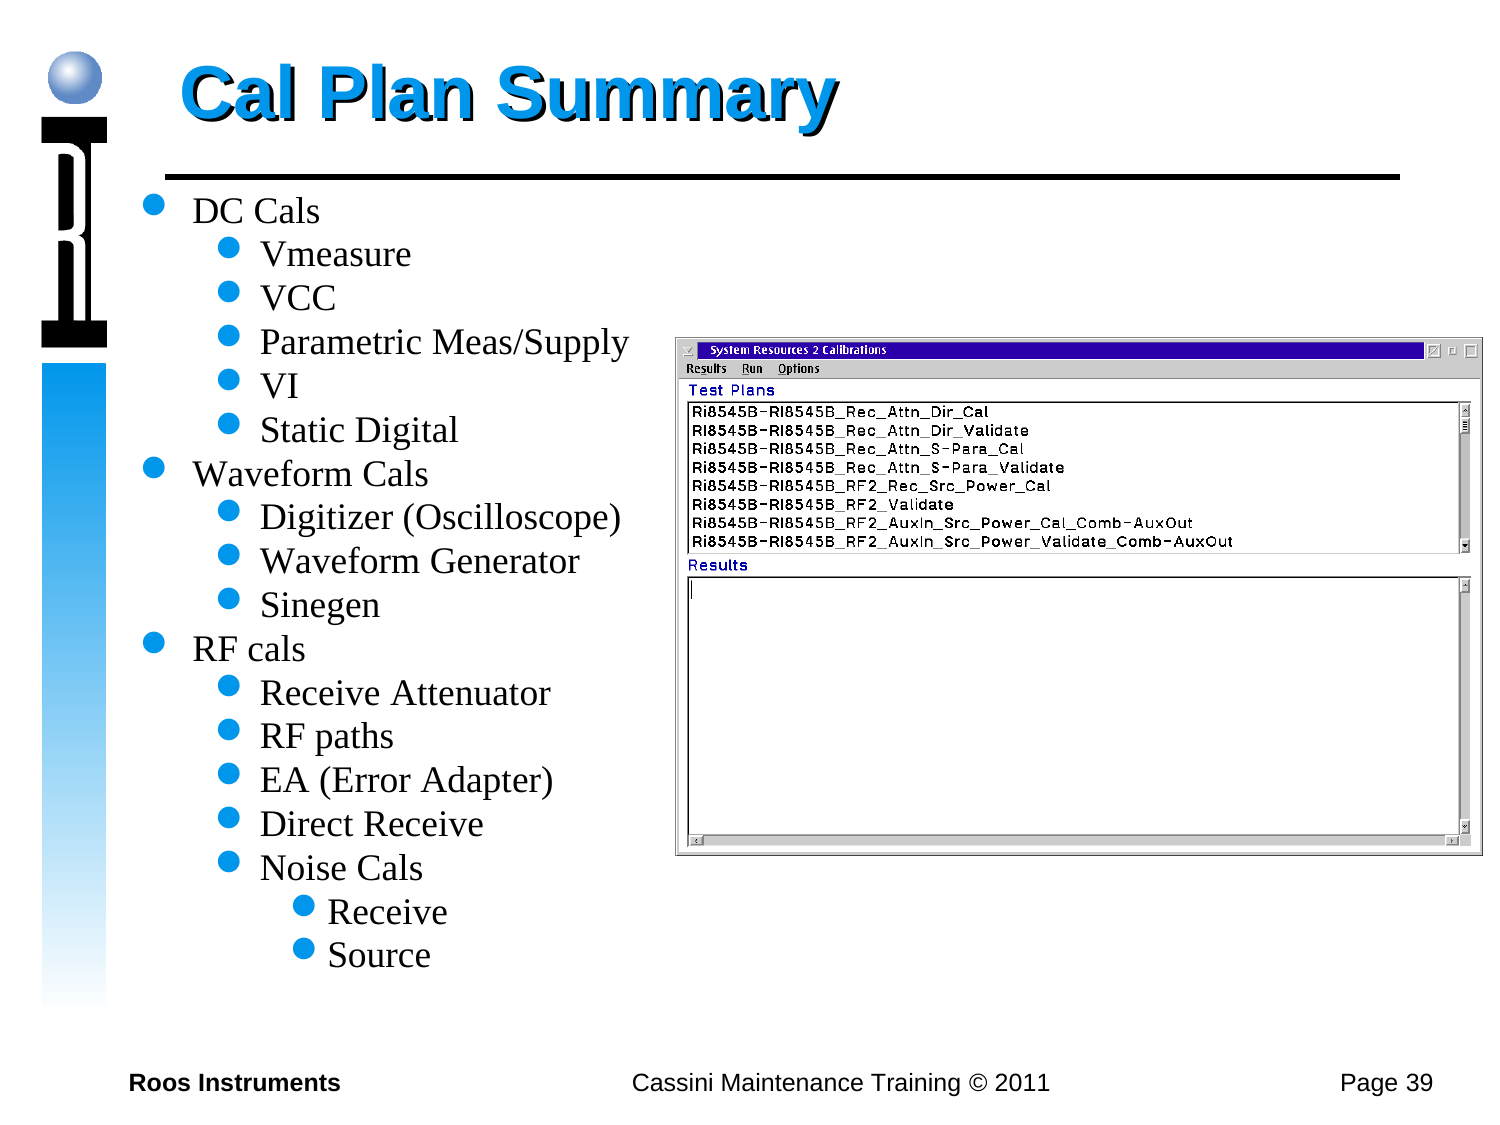

# Cal Plan Summary
DC Cals
Vmeasure
VCC
Parametric Meas/Supply
VI
Static Digital
Waveform Cals
Digitizer (Oscilloscope)
Waveform Generator
Sinegen
RF cals
Receive Attenuator
RF paths
EA (Error Adapter)
Direct Receive
Noise Cals
Receive
Source